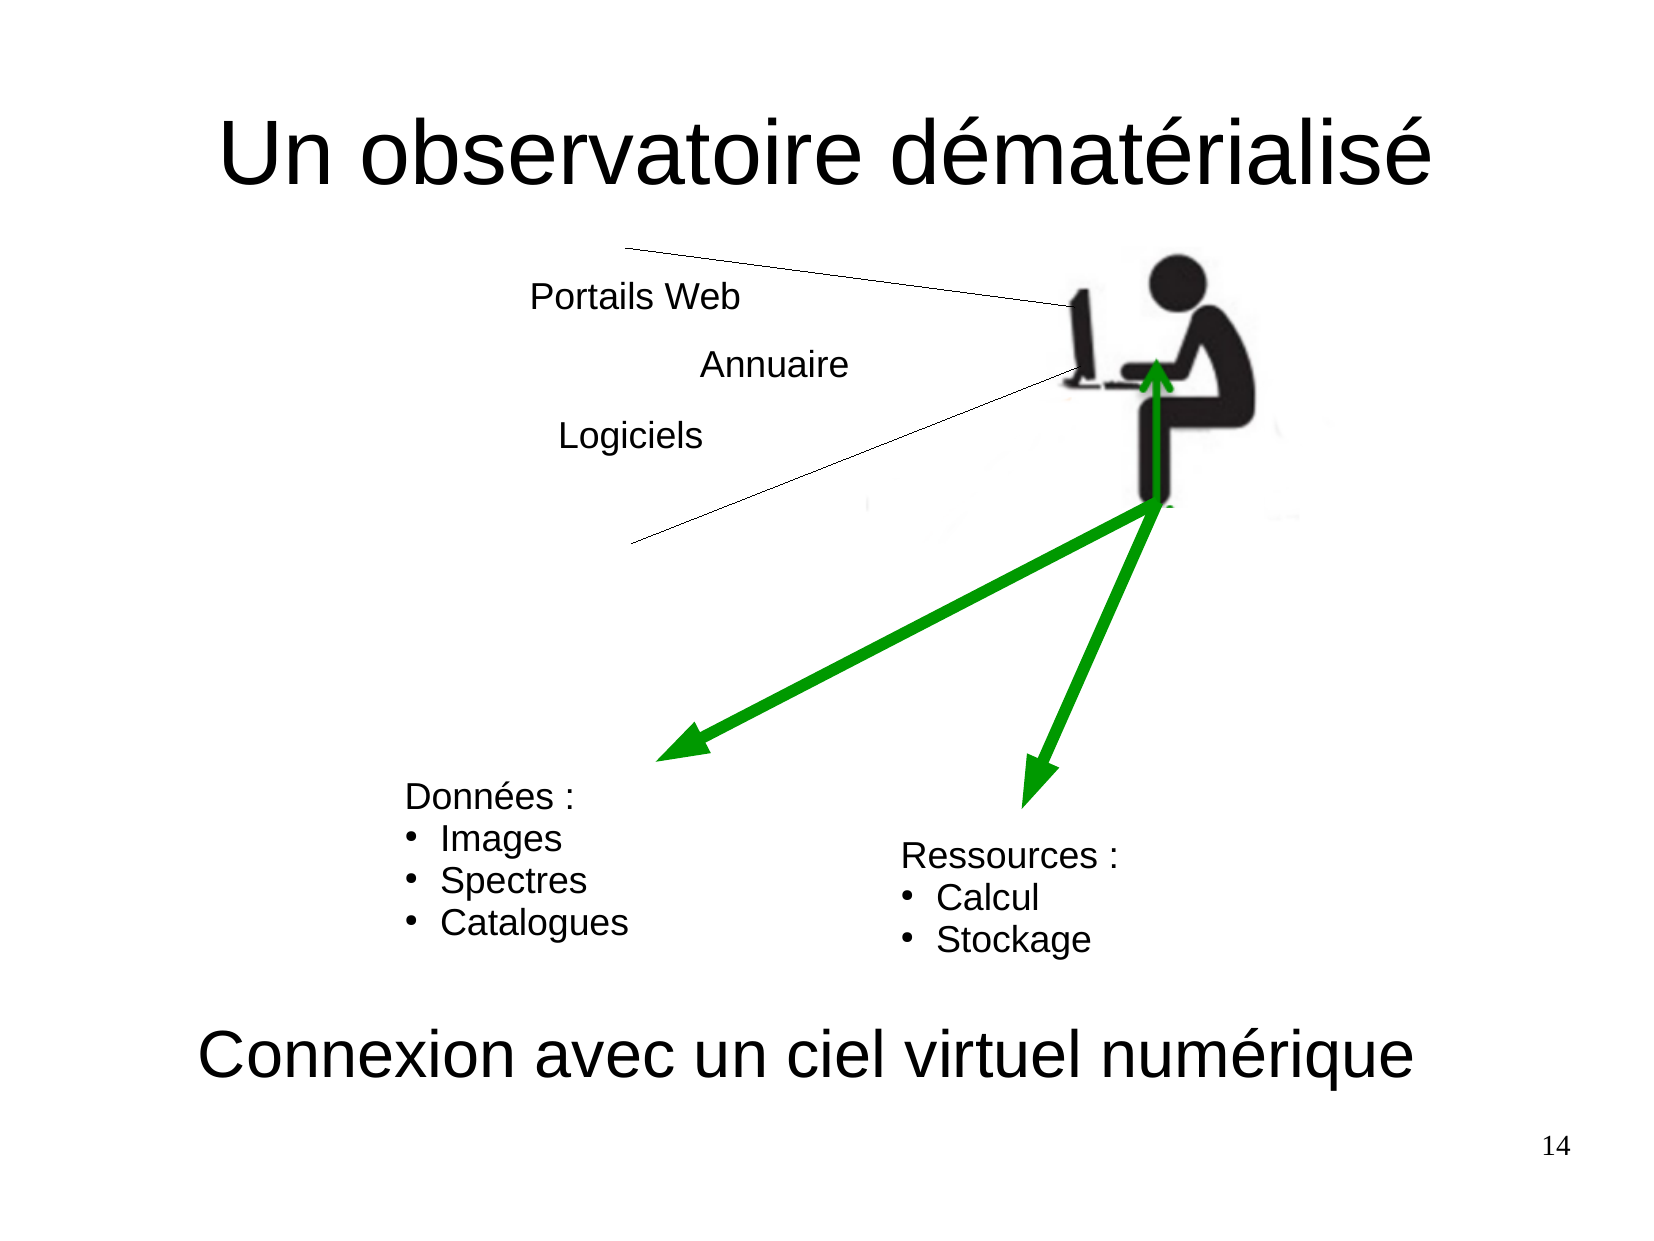

# Un observatoire dématérialisé
Portails Web
Annuaire
Logiciels
Données :
Images
Spectres
Catalogues
Ressources :
Calcul
Stockage
Connexion avec un ciel virtuel numérique
14